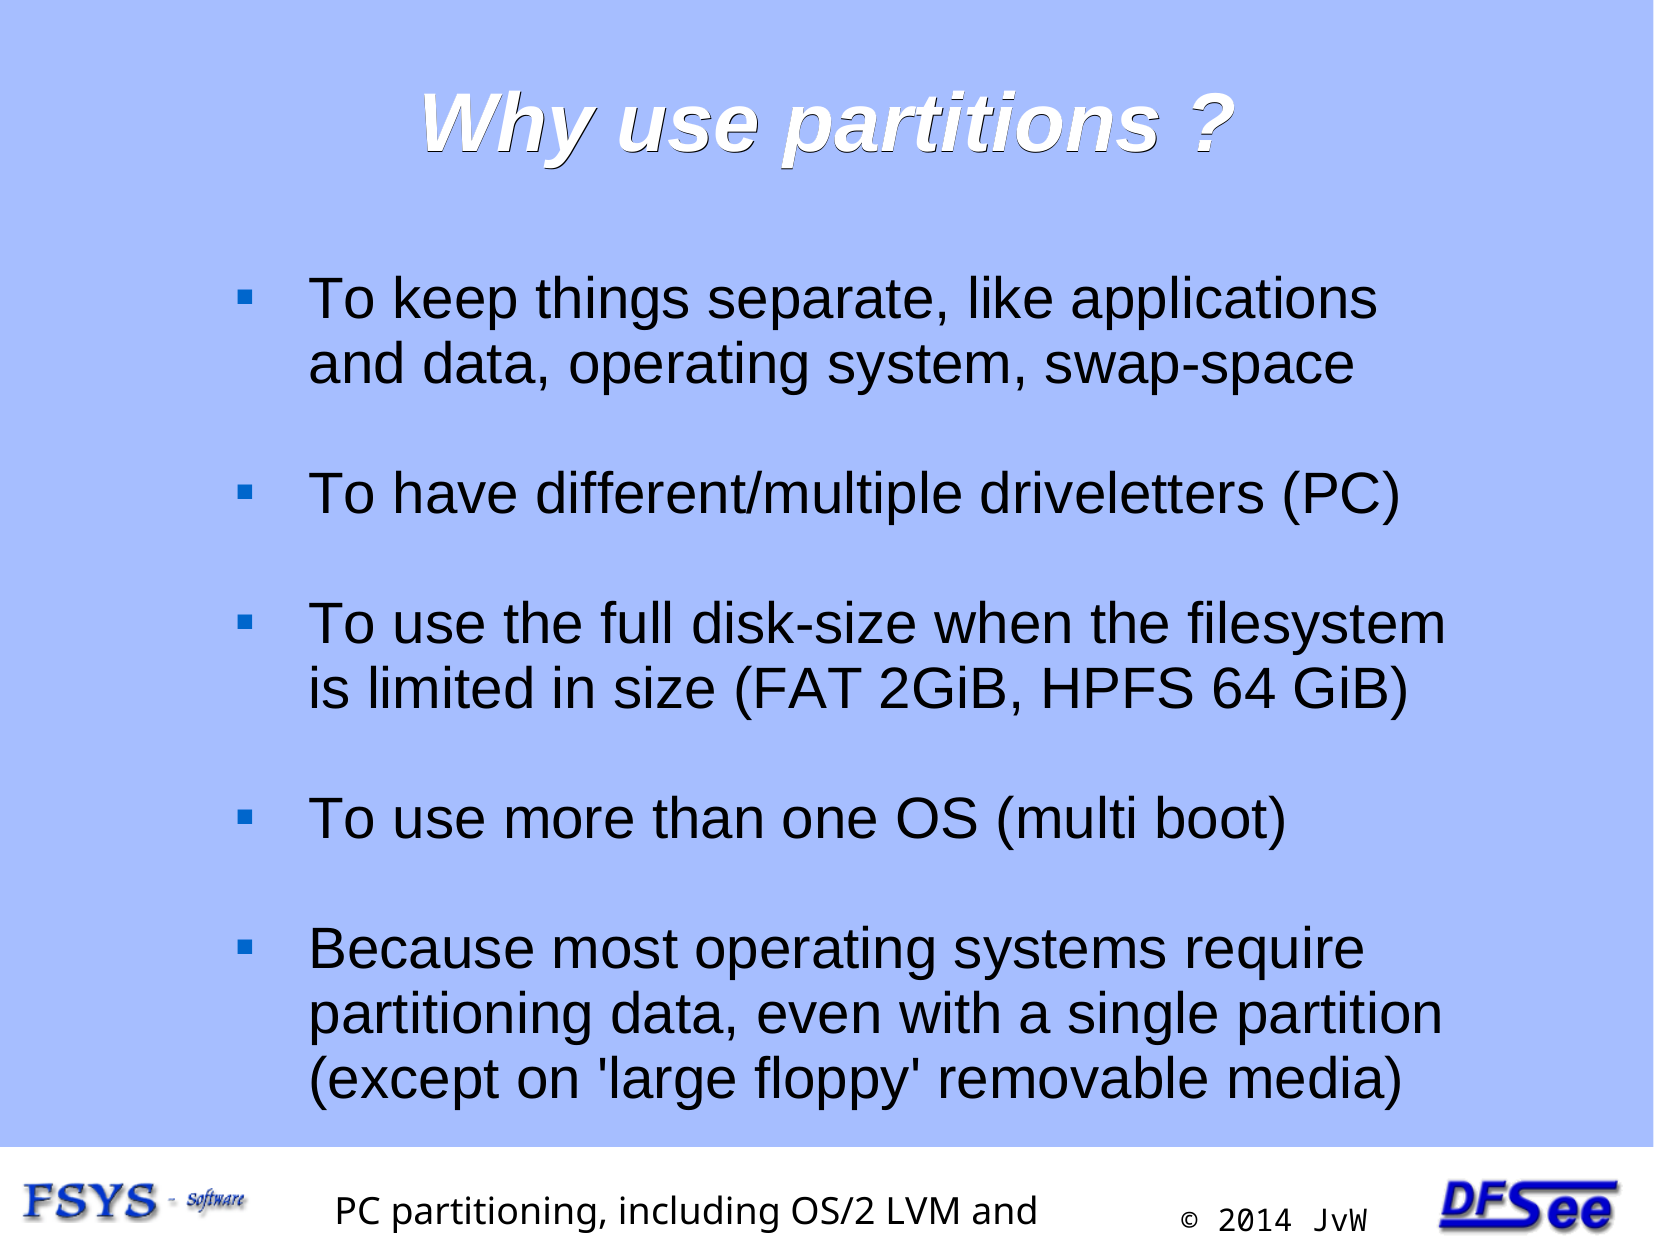

# Why use partitions ?
To keep things separate, like applications
and data, operating system, swap-space
To have different/multiple driveletters (PC)
To use the full disk-size when the filesystem
is limited in size (FAT 2GiB, HPFS 64 GiB)
To use more than one OS (multi boot)
Because most operating systems require
partitioning data, even with a single partition
(except on 'large floppy' removable media)